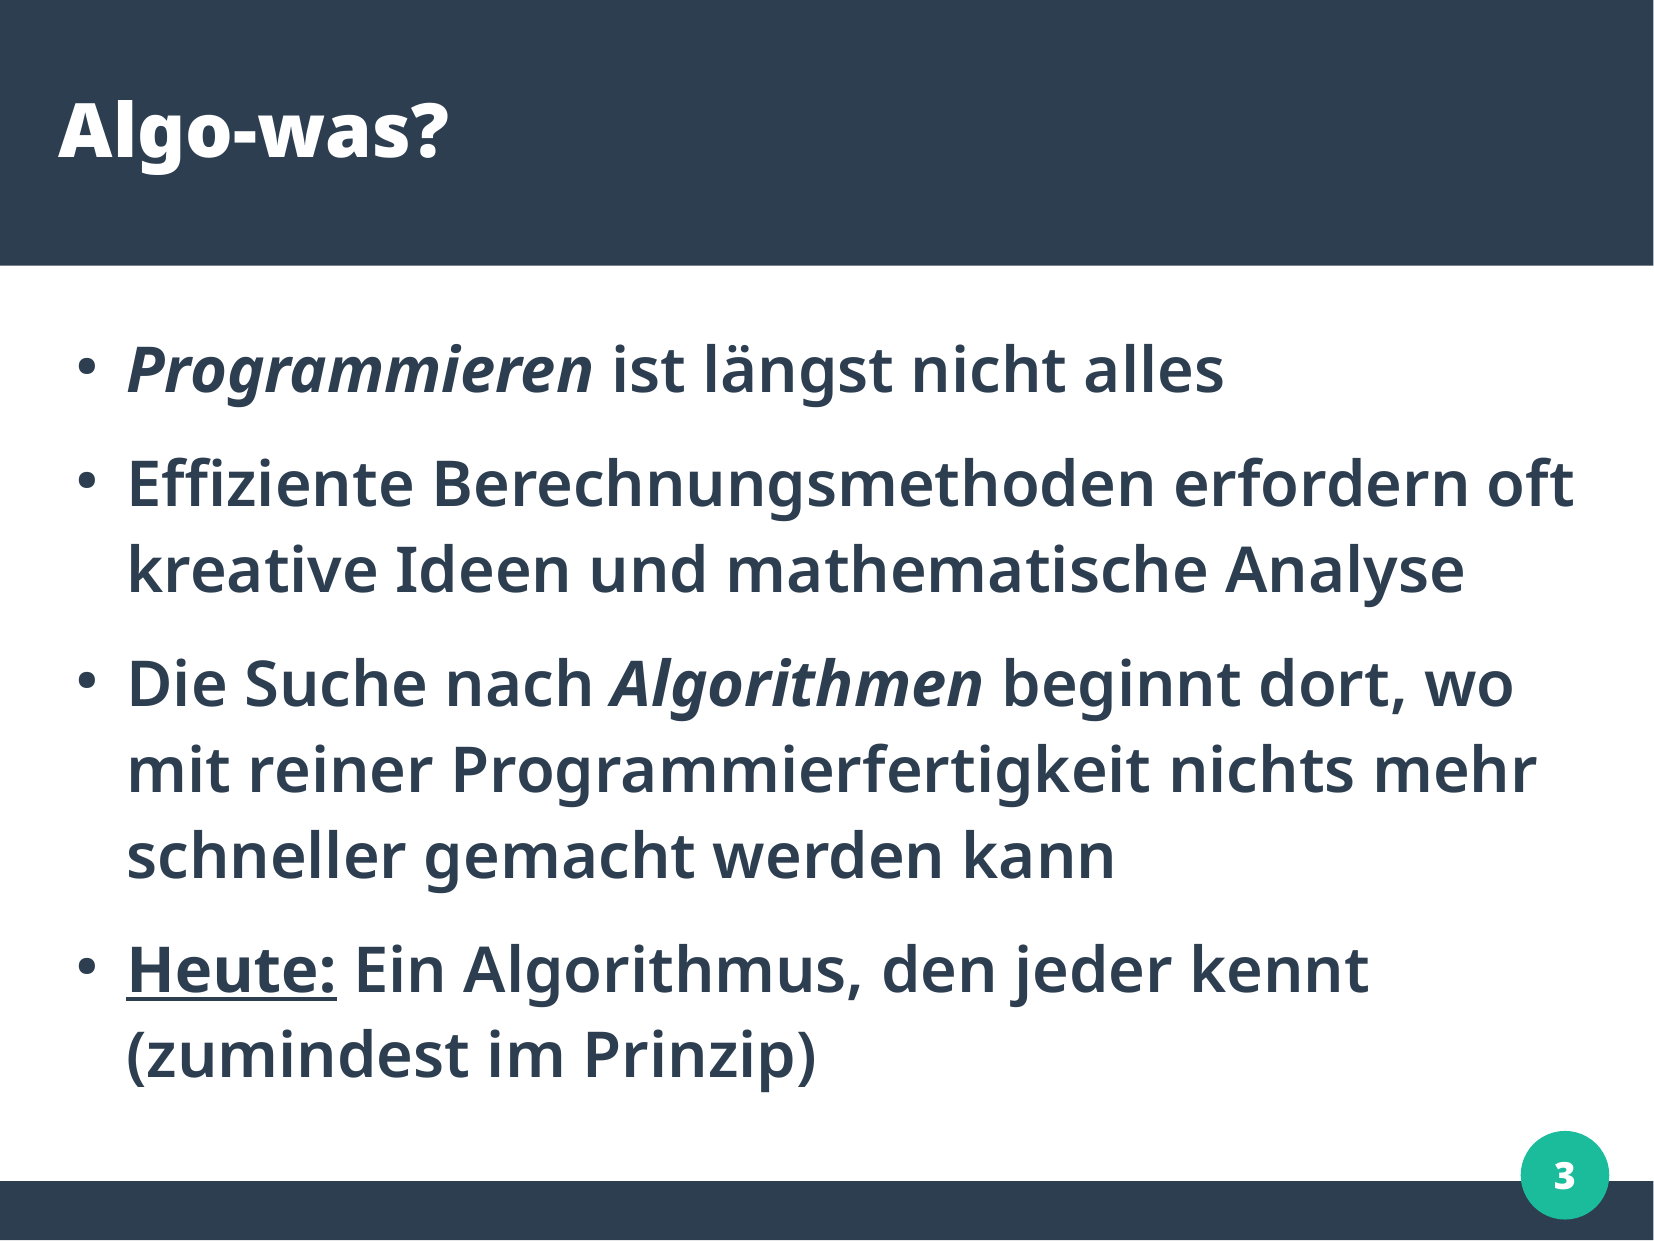

# Algo-was?
Programmieren ist längst nicht alles
Effiziente Berechnungsmethoden erfordern oft kreative Ideen und mathematische Analyse
Die Suche nach Algorithmen beginnt dort, wo mit reiner Programmierfertigkeit nichts mehr schneller gemacht werden kann
Heute: Ein Algorithmus, den jeder kennt (zumindest im Prinzip)
3